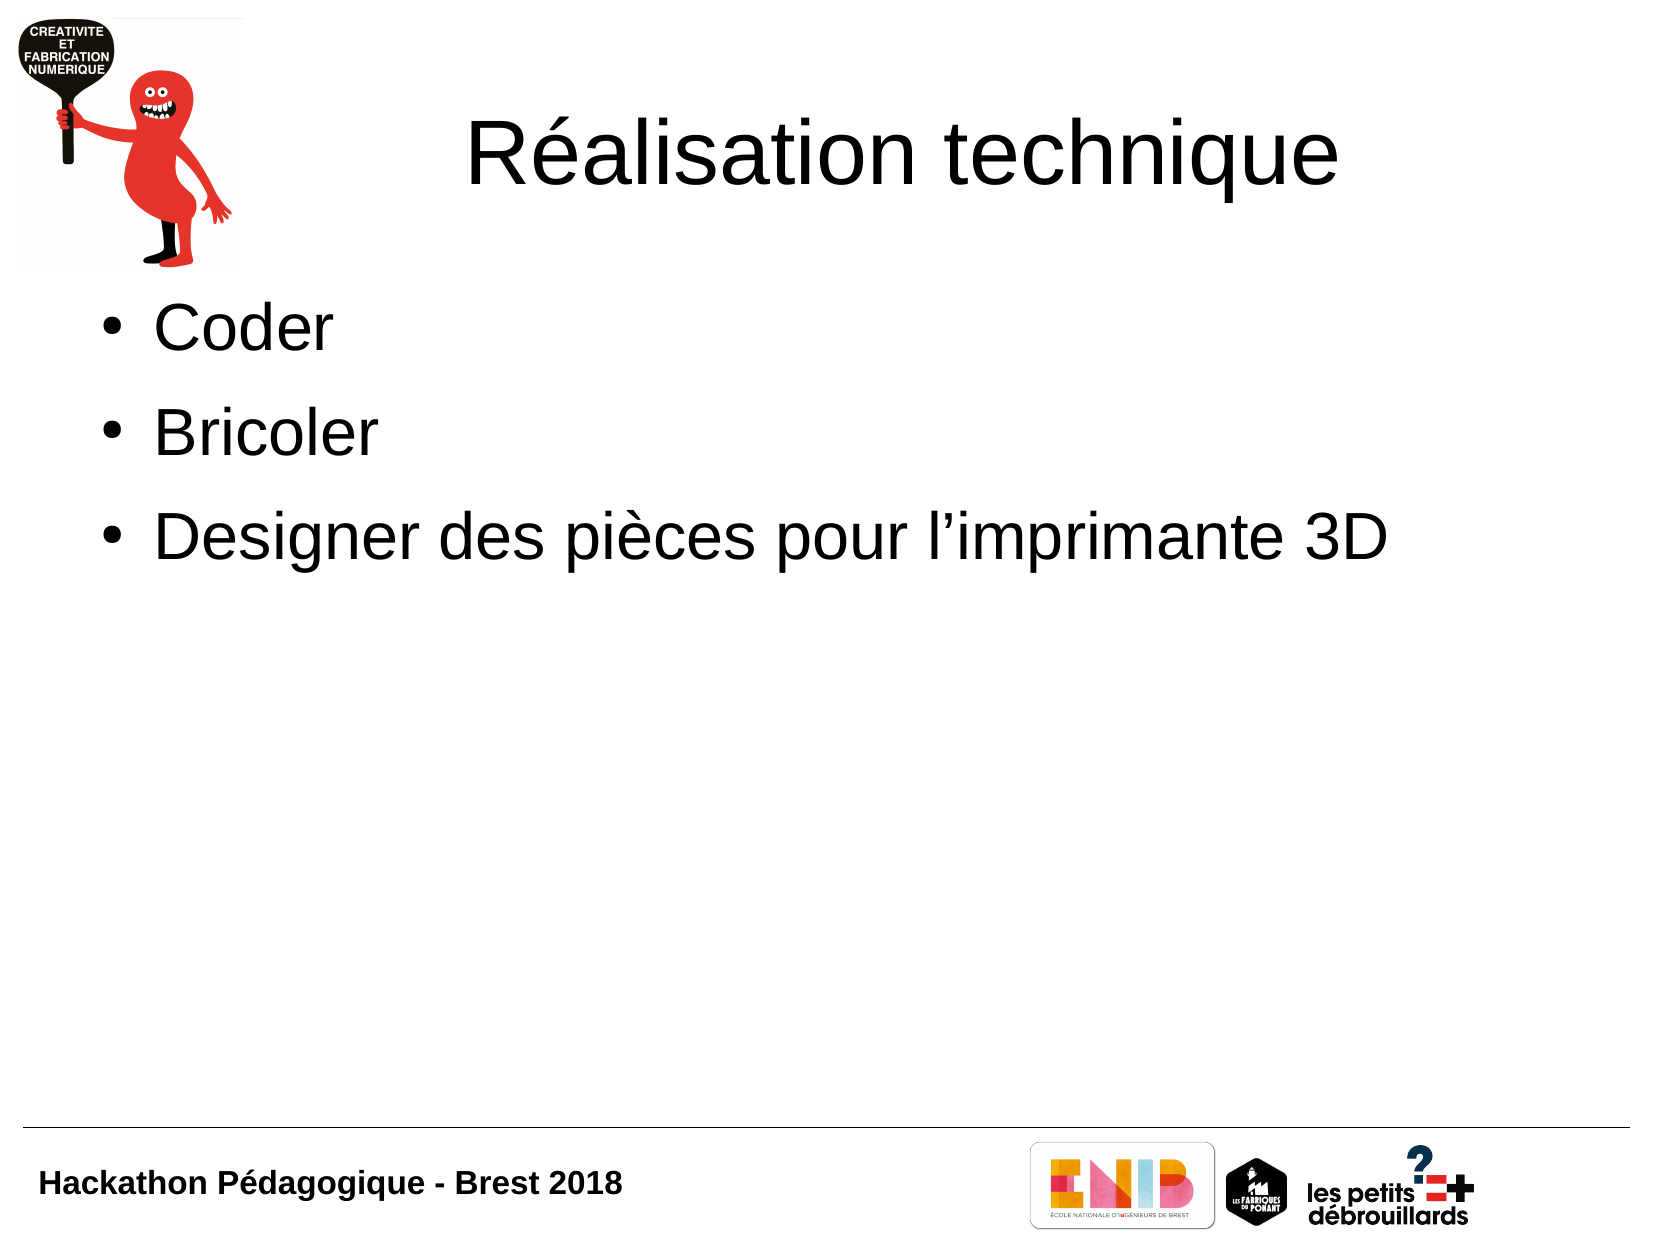

# Réalisation technique
Coder
Bricoler
Designer des pièces pour l’imprimante 3D
Hackathon Pédagogique - Brest 2018